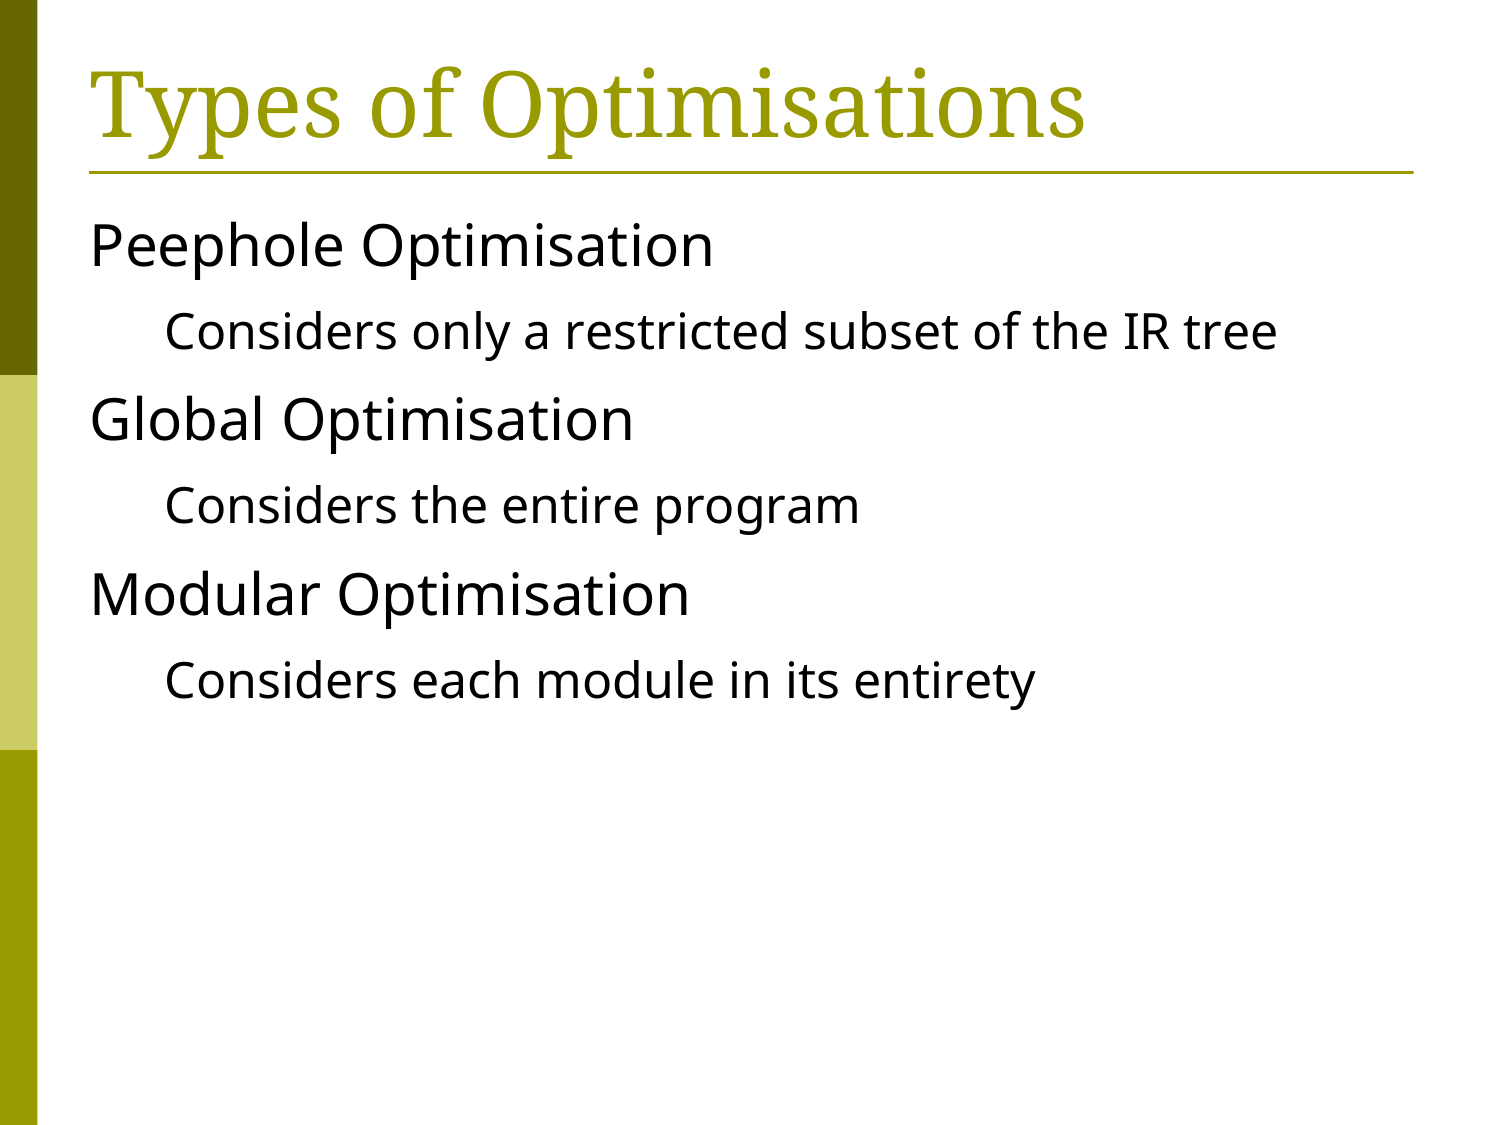

# Types of Optimisations
Peephole Optimisation
Considers only a restricted subset of the IR tree
Global Optimisation
Considers the entire program
Modular Optimisation
Considers each module in its entirety